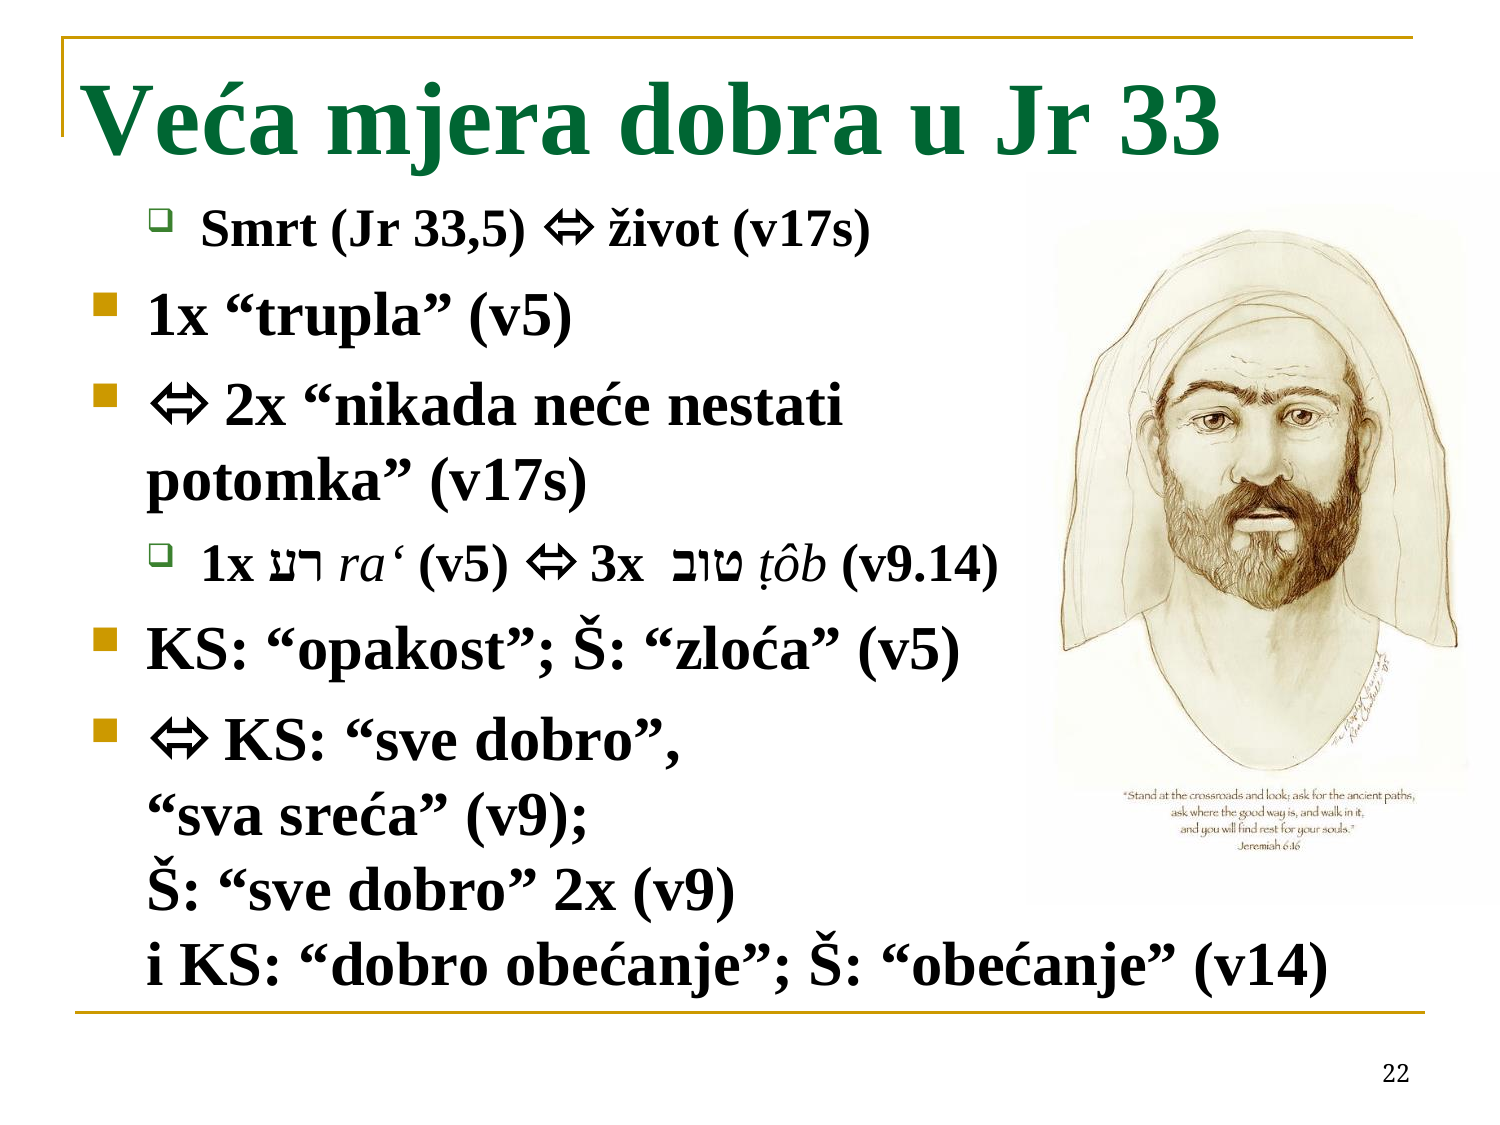

# Veća mjera dobra u Jr 33
Smrt (Jr 33,5)  život (v17s)
1x “trupla” (v5)
 2x “nikada neće nestati
potomka” (v17s)
1x רע ra‘ (v5)  3x טוב ṭôb (v9.14)
KS: “opakost”; Š: “zloća” (v5)
 KS: “sve dobro”,
“sva sreća” (v9);
Š: “sve dobro” 2x (v9)
i KS: “dobro obećanje”; Š: “obećanje” (v14)